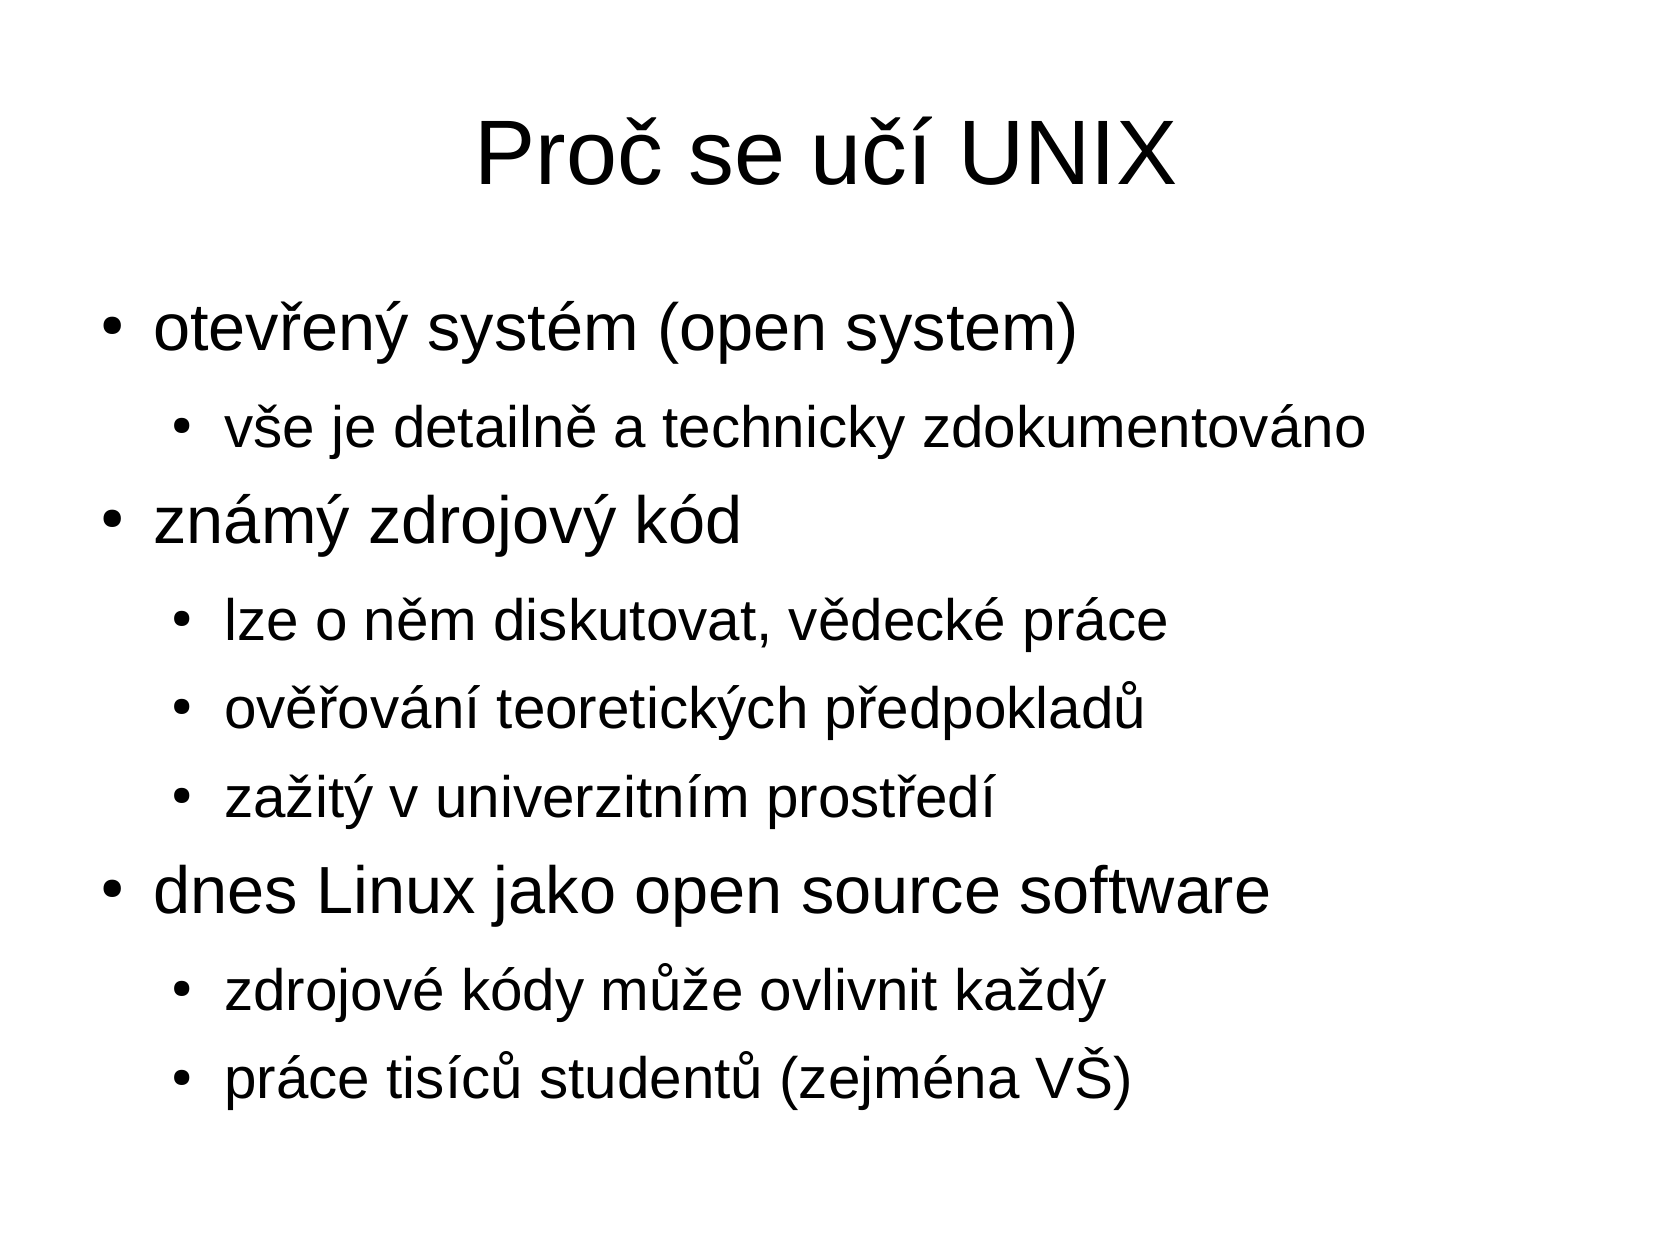

# Proč se učí UNIX
otevřený systém (open system)
vše je detailně a technicky zdokumentováno
známý zdrojový kód
lze o něm diskutovat, vědecké práce
ověřování teoretických předpokladů
zažitý v univerzitním prostředí
dnes Linux jako open source software
zdrojové kódy může ovlivnit každý
práce tisíců studentů (zejména VŠ)